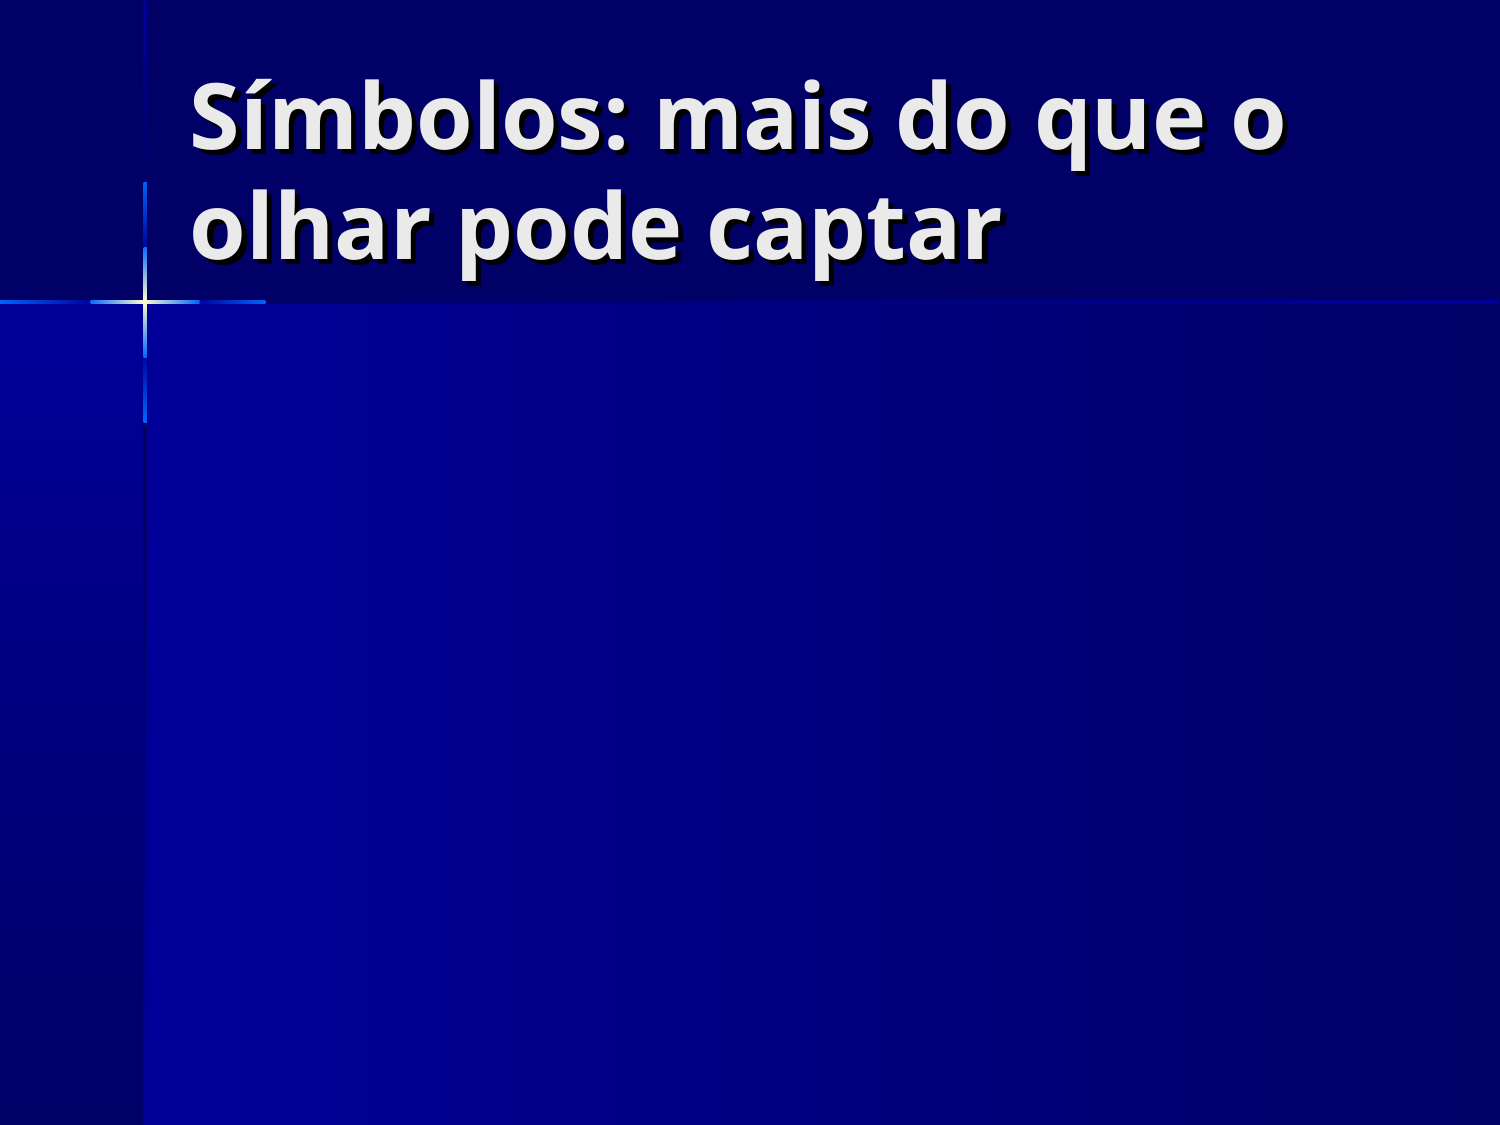

# Símbolos: mais do que o olhar pode captar